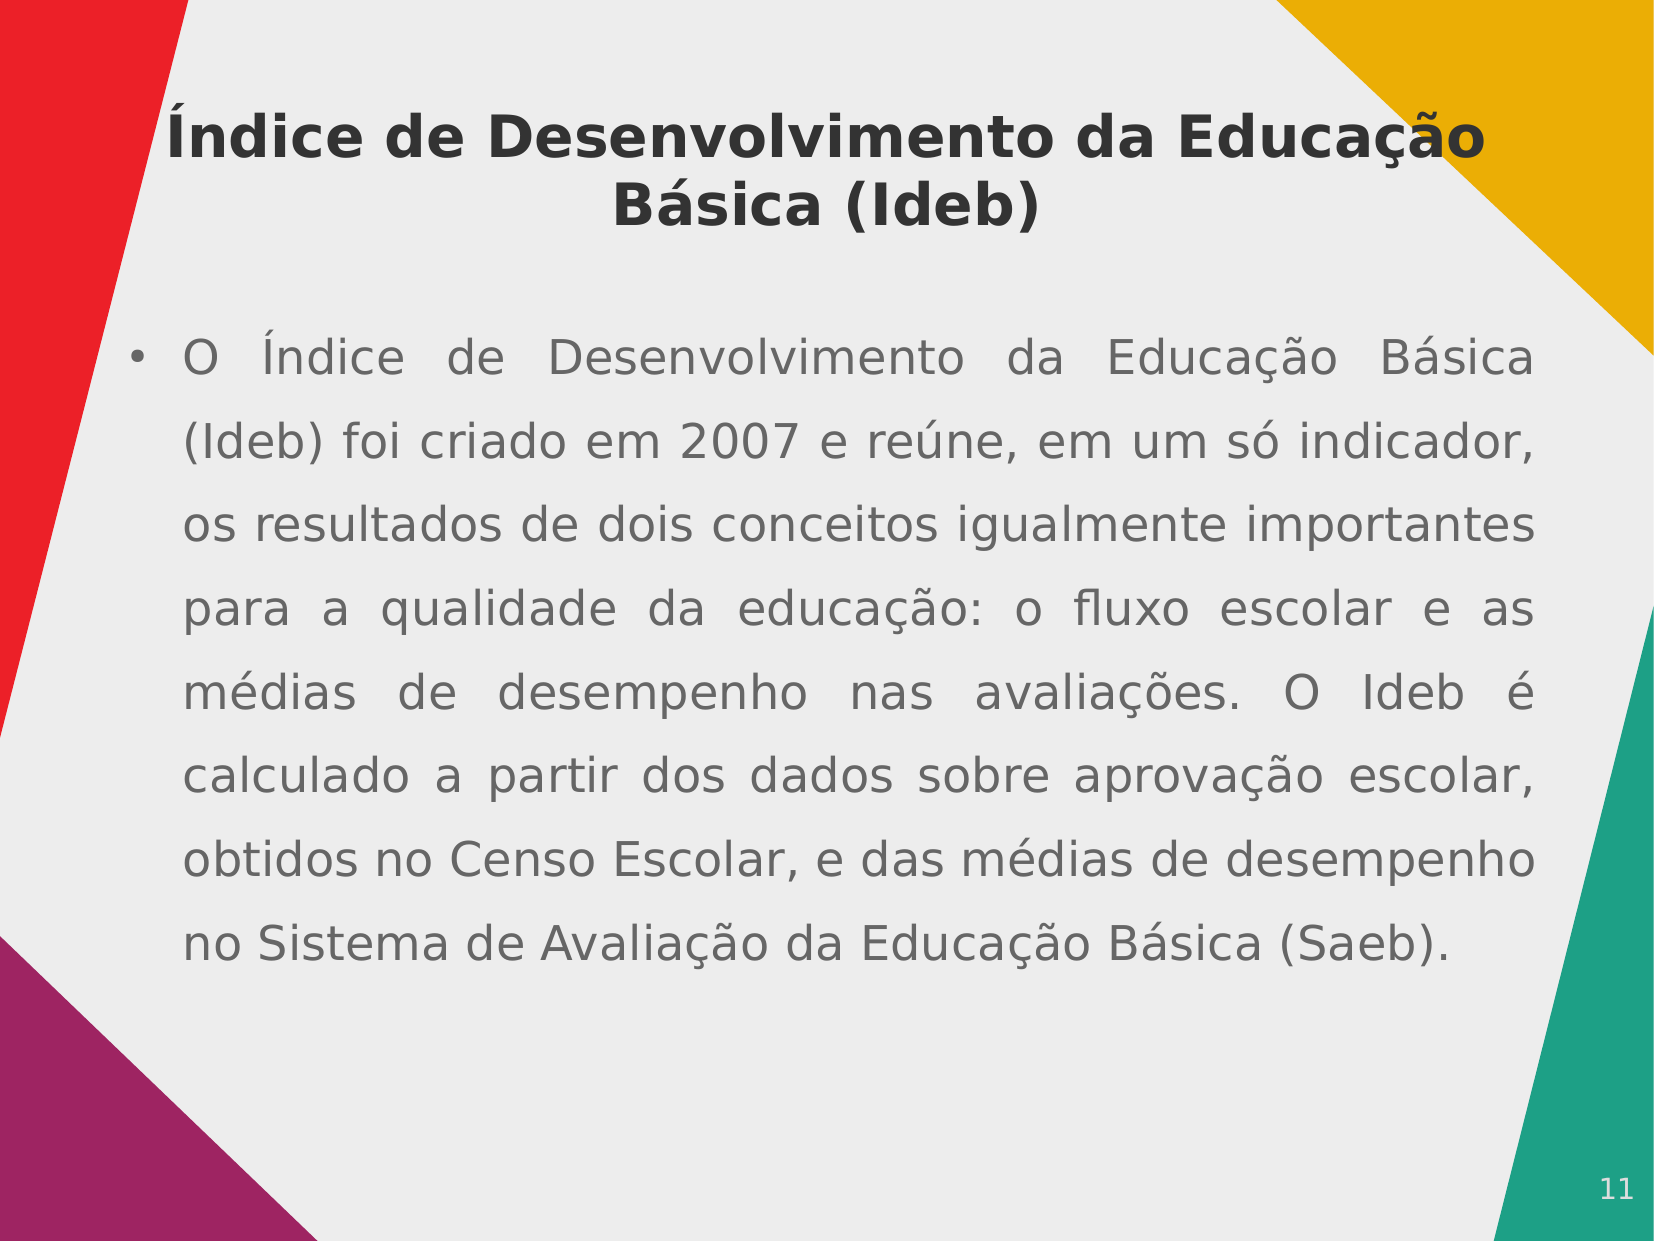

# Índice de Desenvolvimento da Educação Básica (Ideb)
O Índice de Desenvolvimento da Educação Básica (Ideb) foi criado em 2007 e reúne, em um só indicador, os resultados de dois conceitos igualmente importantes para a qualidade da educação: o fluxo escolar e as médias de desempenho nas avaliações. O Ideb é calculado a partir dos dados sobre aprovação escolar, obtidos no Censo Escolar, e das médias de desempenho no Sistema de Avaliação da Educação Básica (Saeb).
11